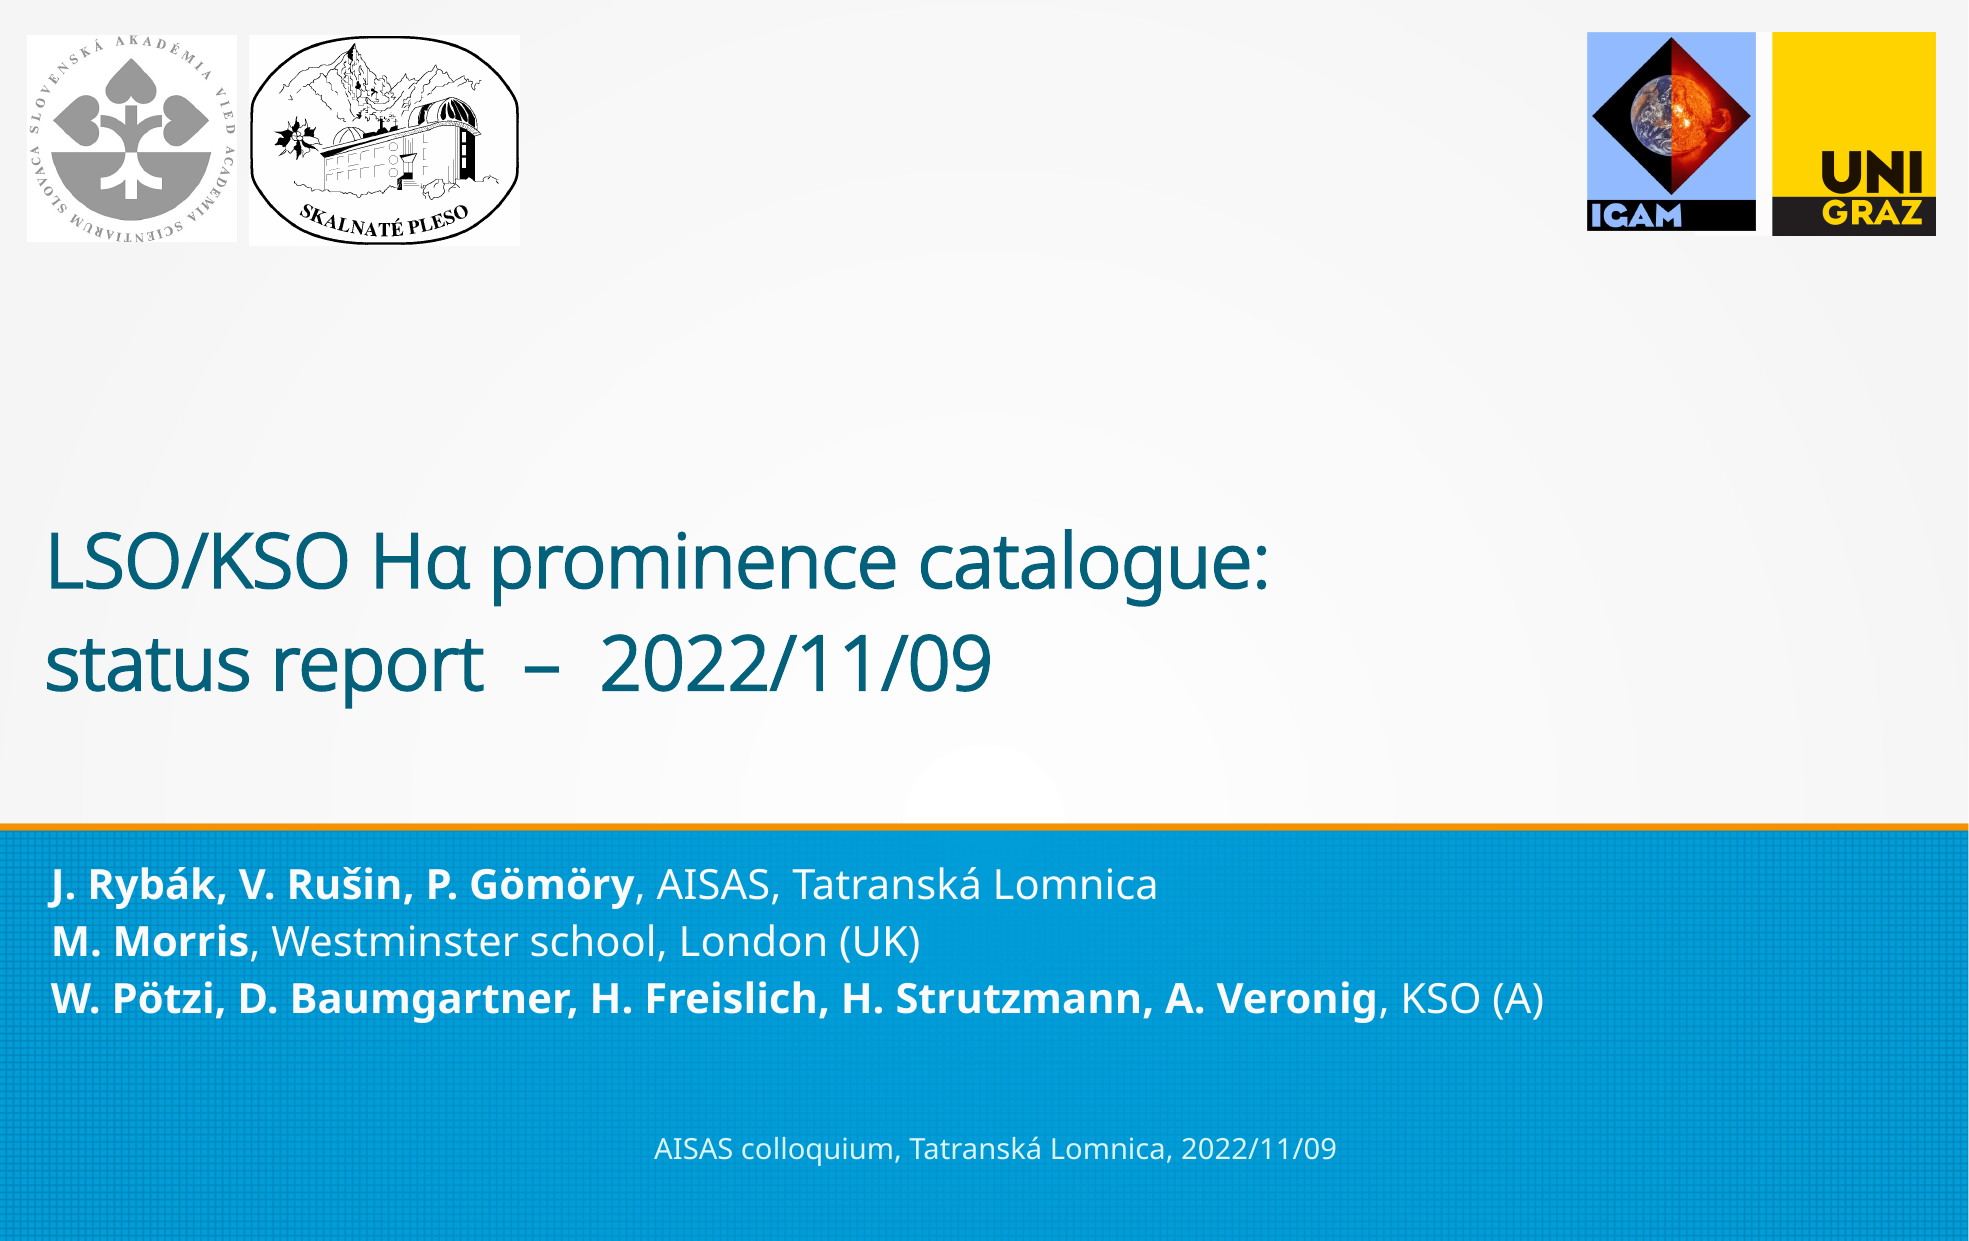

# LSO/KSO Hα prominence catalogue: status report – 2022/11/09
J. Rybák, V. Rušin, P. Gömöry, AISAS, Tatranská Lomnica
M. Morris, Westminster school, London (UK)
W. Pötzi, D. Baumgartner, H. Freislich, H. Strutzmann, A. Veronig, KSO (A)
AISAS colloquium, Tatranská Lomnica, 2022/11/09